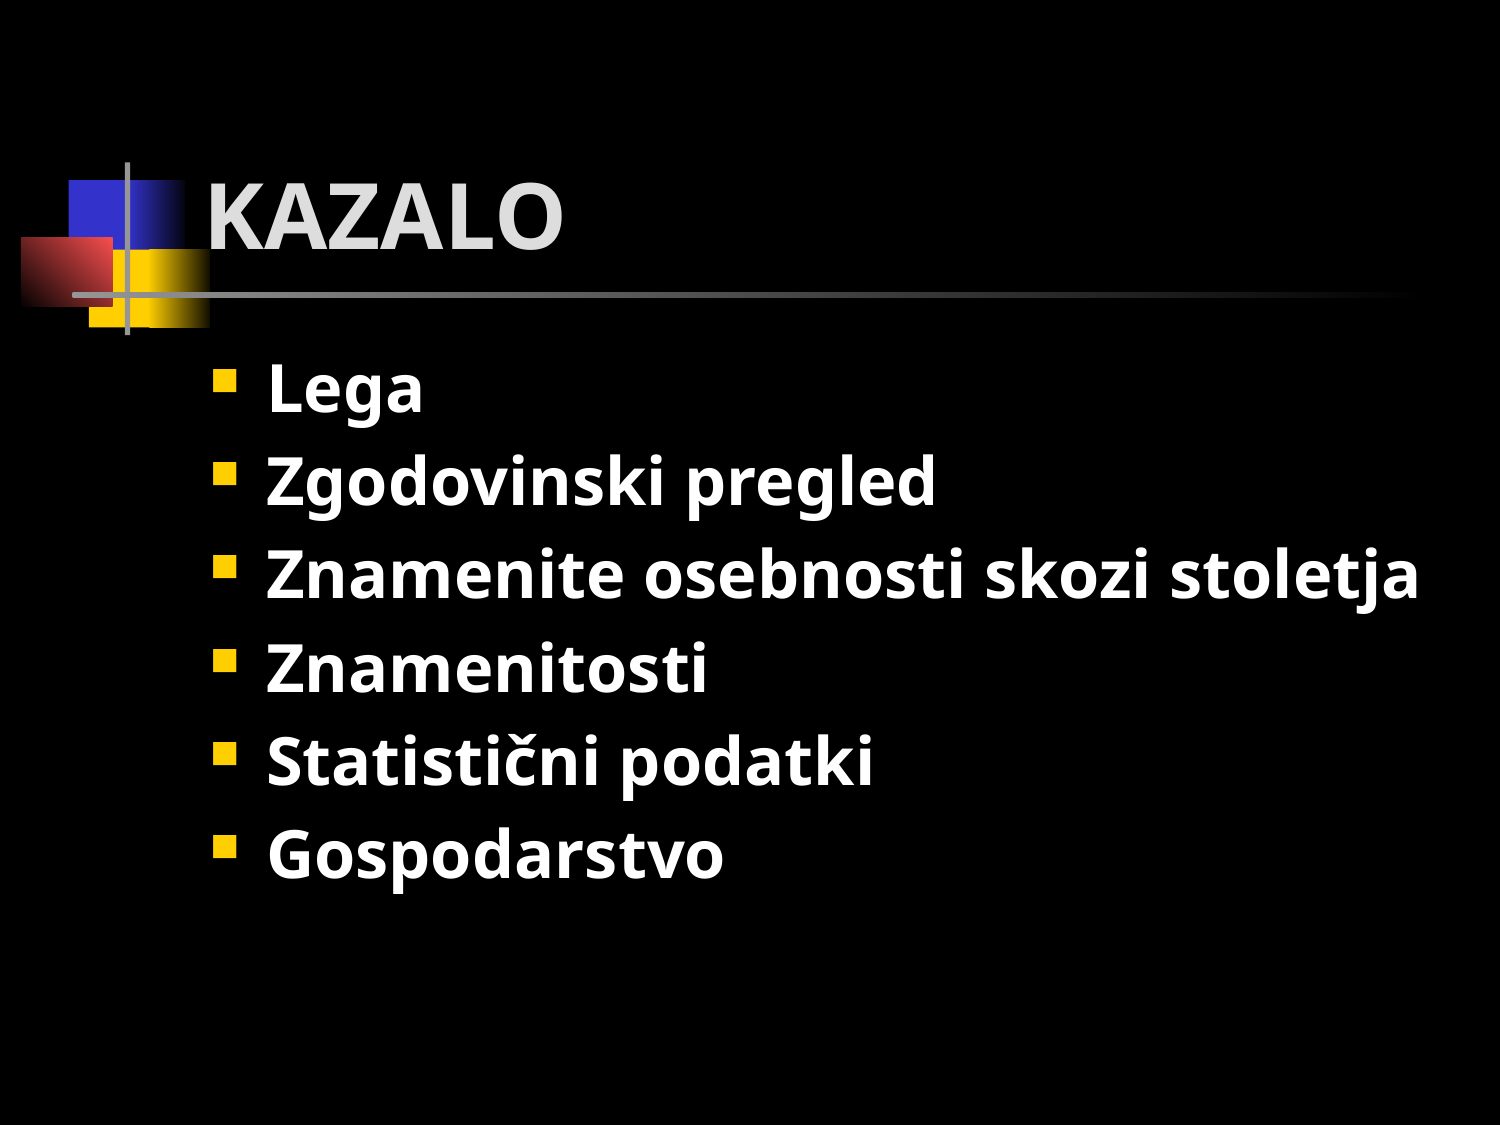

# KAZALO
Lega
Zgodovinski pregled
Znamenite osebnosti skozi stoletja
Znamenitosti
Statistični podatki
Gospodarstvo